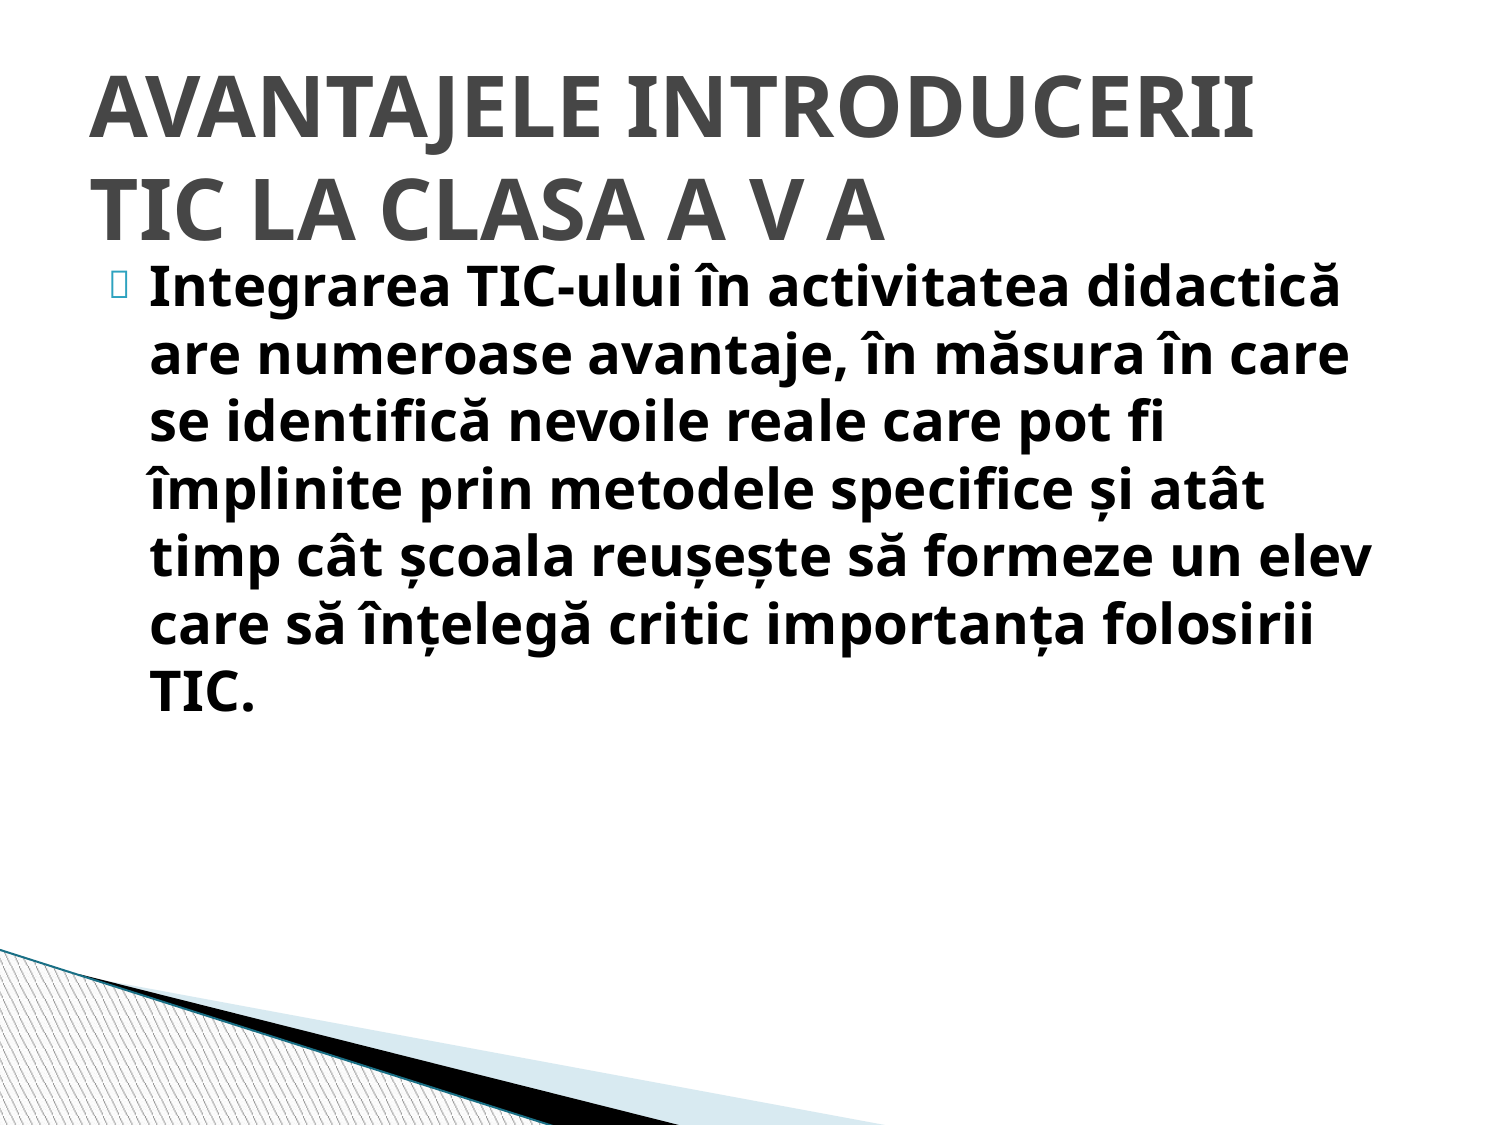

AVANTAJELE INTRODUCERII TIC LA CLASA A V A
# Integrarea TIC-ului în activitatea didactică are numeroase avantaje, în măsura în care se identifică nevoile reale care pot fi împlinite prin metodele specifice și atât timp cât școala reușește să formeze un elev care să înțelegă critic importanța folosirii TIC.